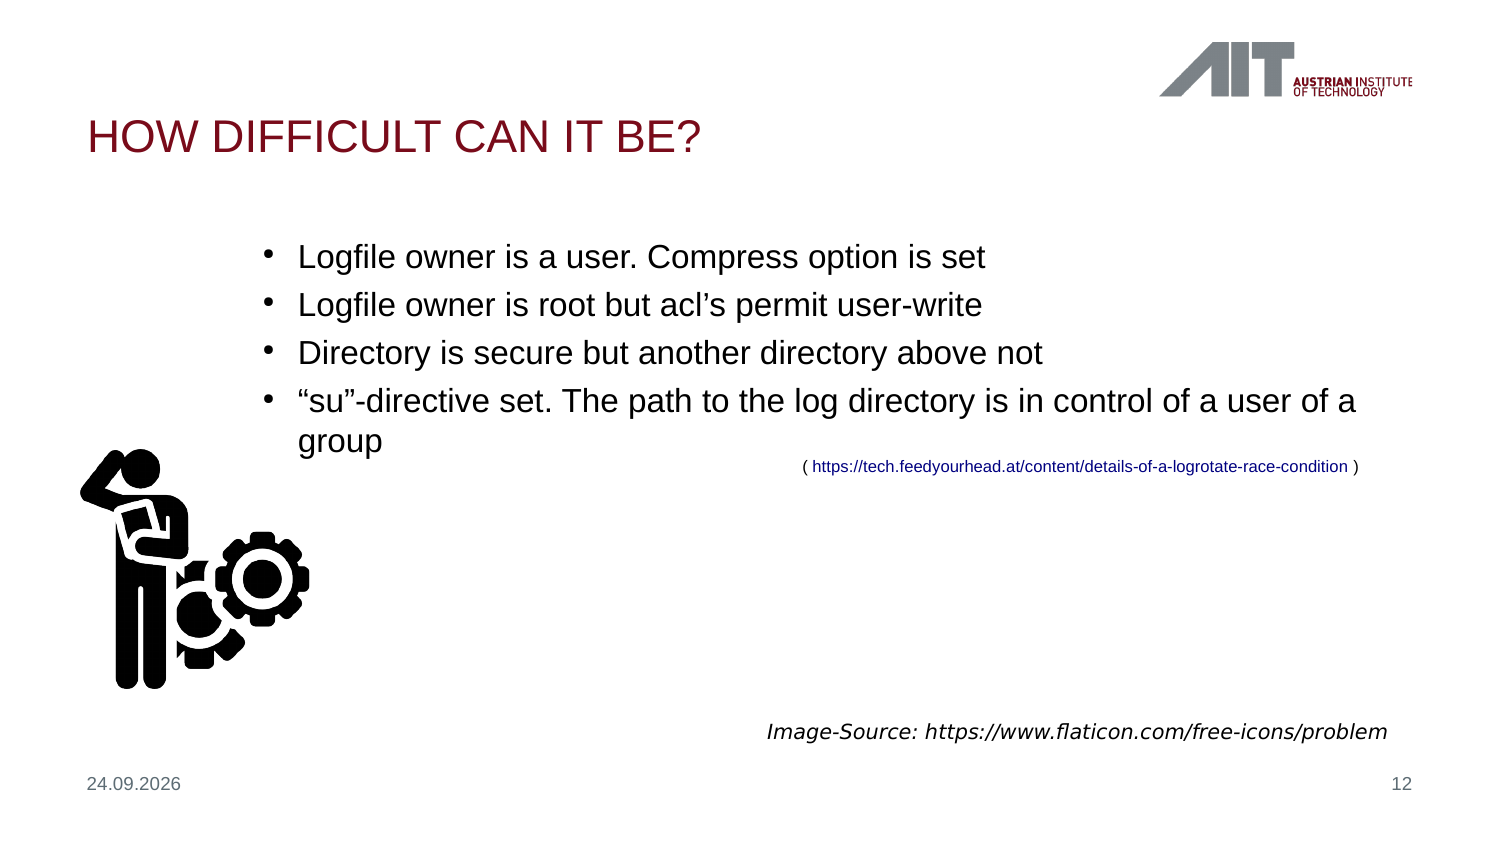

How difficult can it be?
# Logfile owner is a user. Compress option is set
Logfile owner is root but acl’s permit user-write
Directory is secure but another directory above not
“su”-directive set. The path to the log directory is in control of a user of a group
( https://tech.feedyourhead.at/content/details-of-a-logrotate-race-condition )
 Image-Source: https://www.flaticon.com/free-icons/problem